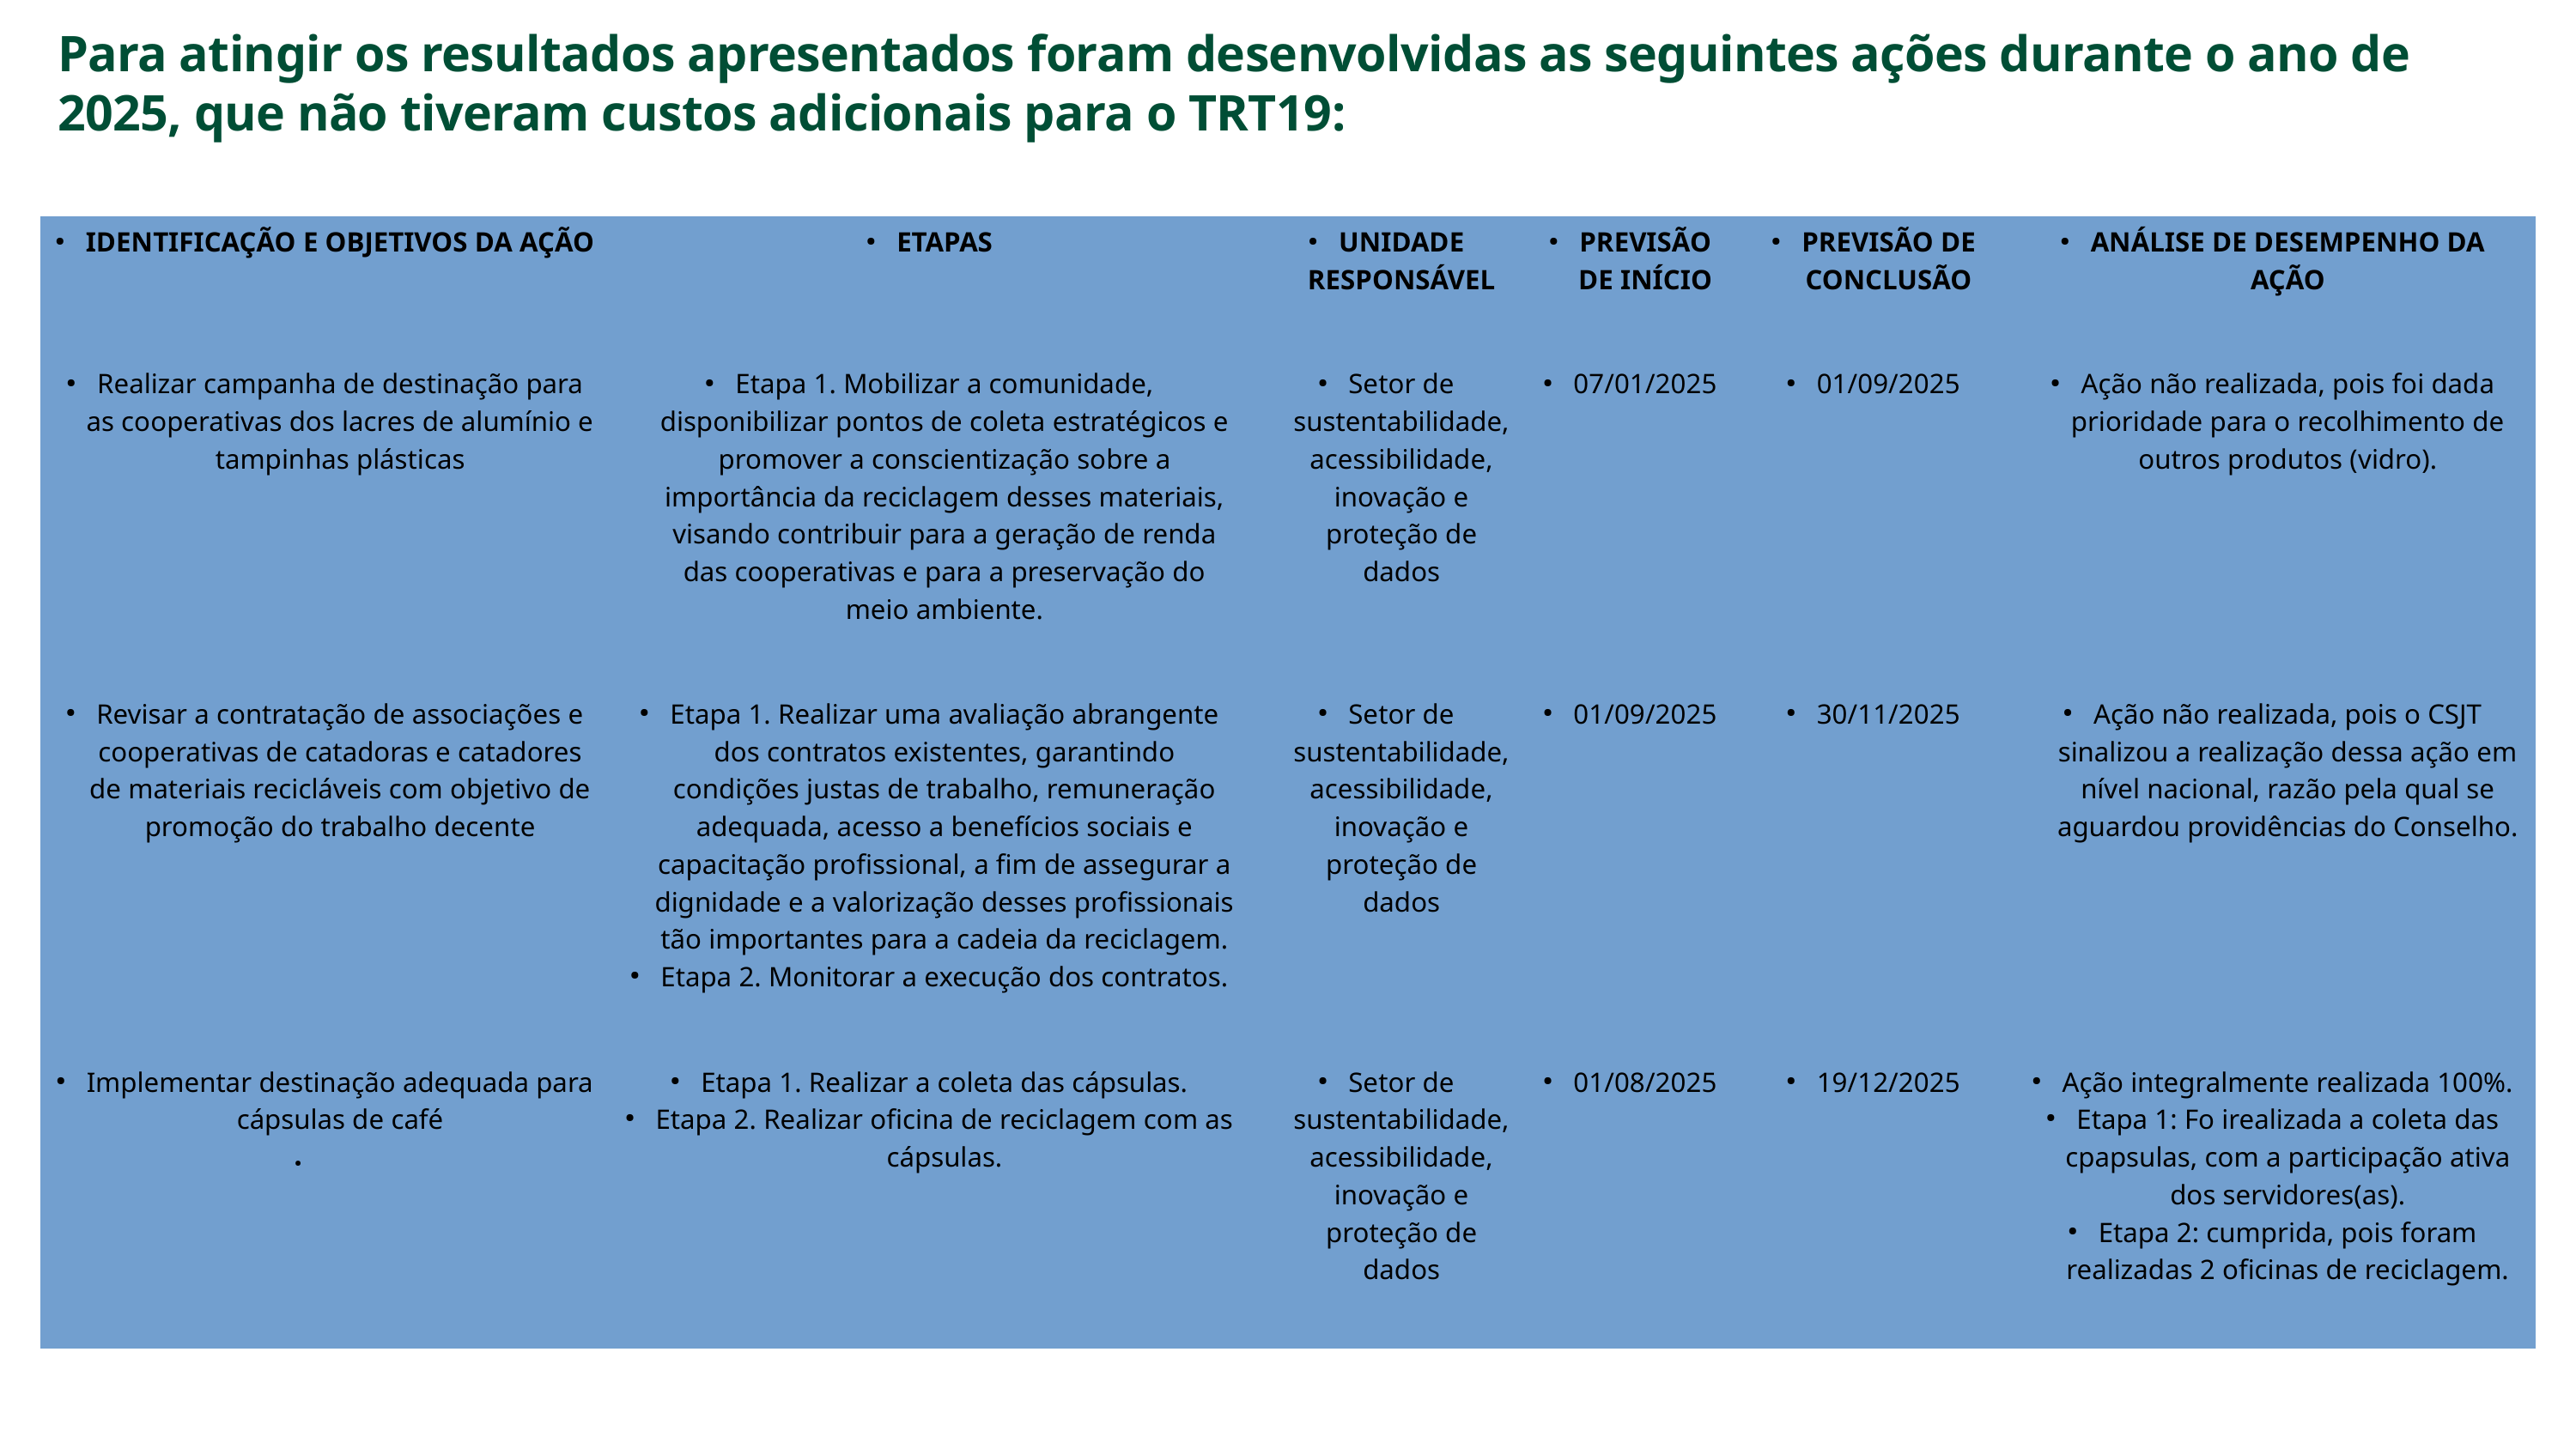

Para atingir os resultados apresentados foram desenvolvidas as seguintes ações durante o ano de 2025, que não tiveram custos adicionais para o TRT19:
| IDENTIFICAÇÃO E OBJETIVOS DA AÇÃO | ETAPAS | UNIDADE RESPONSÁVEL | PREVISÃO DE INÍCIO | PREVISÃO DE CONCLUSÃO | ANÁLISE DE DESEMPENHO DA AÇÃO |
| --- | --- | --- | --- | --- | --- |
| Realizar campanha de destinação para as cooperativas dos lacres de alumínio e tampinhas plásticas | Etapa 1. Mobilizar a comunidade, disponibilizar pontos de coleta estratégicos e promover a conscientização sobre a importância da reciclagem desses materiais, visando contribuir para a geração de renda das cooperativas e para a preservação do meio ambiente. | Setor de sustentabilidade, acessibilidade, inovação e proteção de dados | 07/01/2025 | 01/09/2025 | Ação não realizada, pois foi dada prioridade para o recolhimento de outros produtos (vidro). |
| Revisar a contratação de associações e cooperativas de catadoras e catadores de materiais recicláveis com objetivo de promoção do trabalho decente | Etapa 1. Realizar uma avaliação abrangente dos contratos existentes, garantindo condições justas de trabalho, remuneração adequada, acesso a benefícios sociais e capacitação profissional, a fim de assegurar a dignidade e a valorização desses profissionais tão importantes para a cadeia da reciclagem. Etapa 2. Monitorar a execução dos contratos. | Setor de sustentabilidade, acessibilidade, inovação e proteção de dados | 01/09/2025 | 30/11/2025 | Ação não realizada, pois o CSJT sinalizou a realização dessa ação em nível nacional, razão pela qual se aguardou providências do Conselho. |
| Implementar destinação adequada para cápsulas de café | Etapa 1. Realizar a coleta das cápsulas. Etapa 2. Realizar oficina de reciclagem com as cápsulas. | Setor de sustentabilidade, acessibilidade, inovação e proteção de dados | 01/08/2025 | 19/12/2025 | Ação integralmente realizada 100%. Etapa 1: Fo irealizada a coleta das cpapsulas, com a participação ativa dos servidores(as). Etapa 2: cumprida, pois foram realizadas 2 oficinas de reciclagem. |